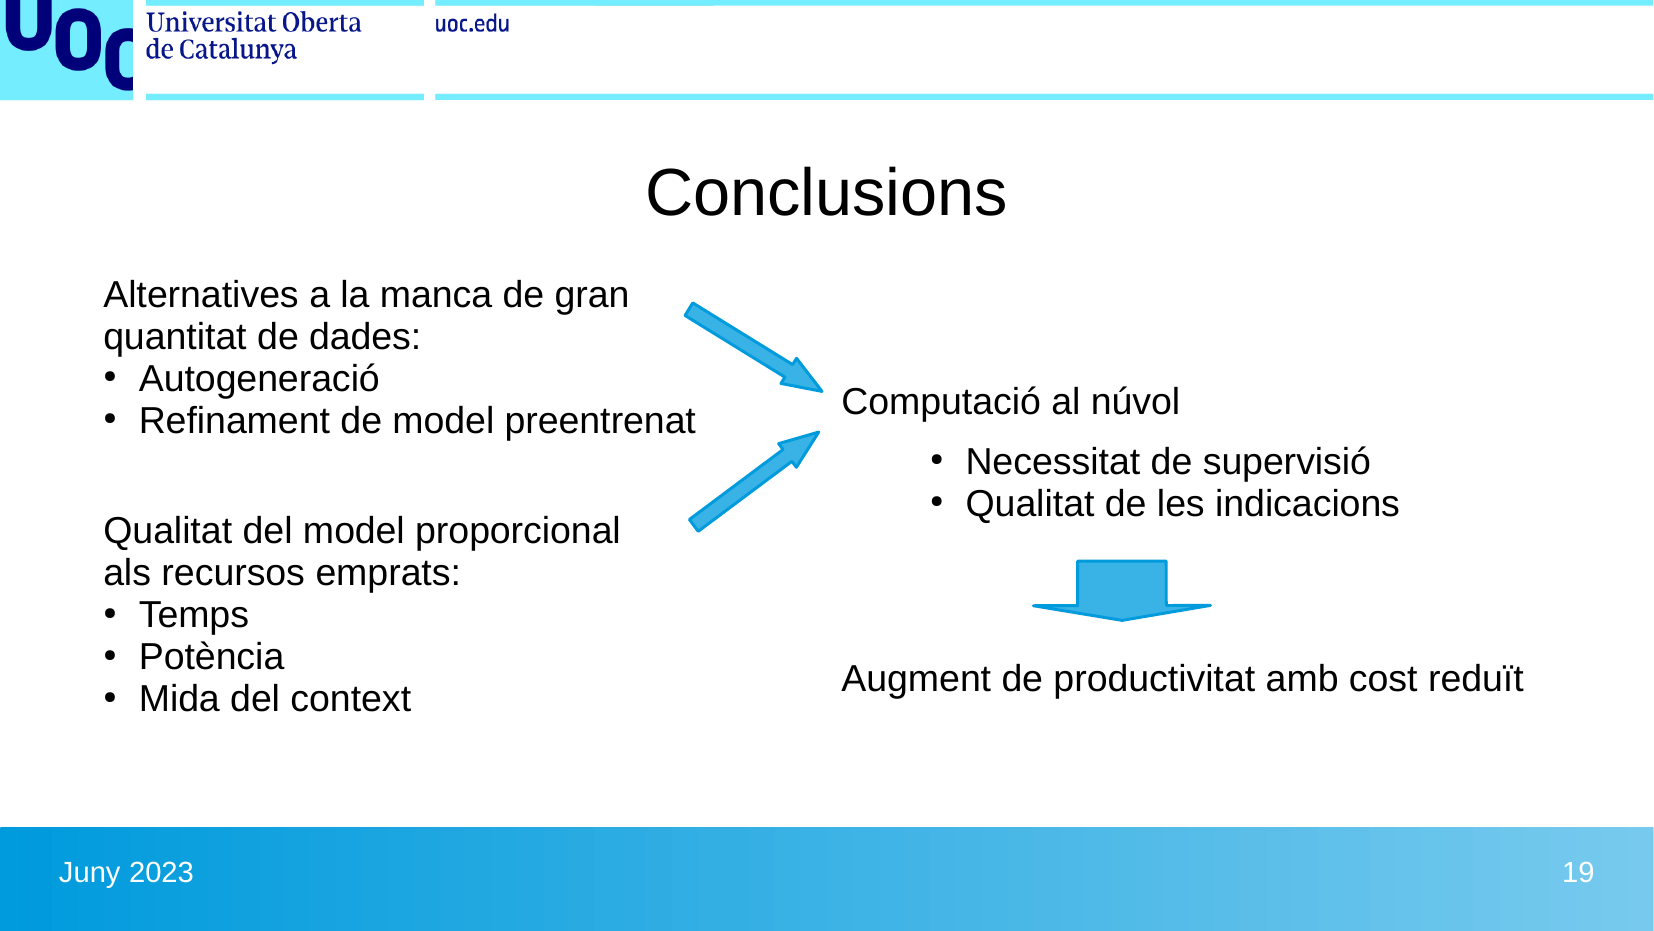

# Conclusions
Alternatives a la manca de gran quantitat de dades:
Autogeneració
Refinament de model preentrenat
Computació al núvol
Necessitat de supervisió
Qualitat de les indicacions
Qualitat del model proporcional als recursos emprats:
Temps
Potència
Mida del context
Augment de productivitat amb cost reduït
19